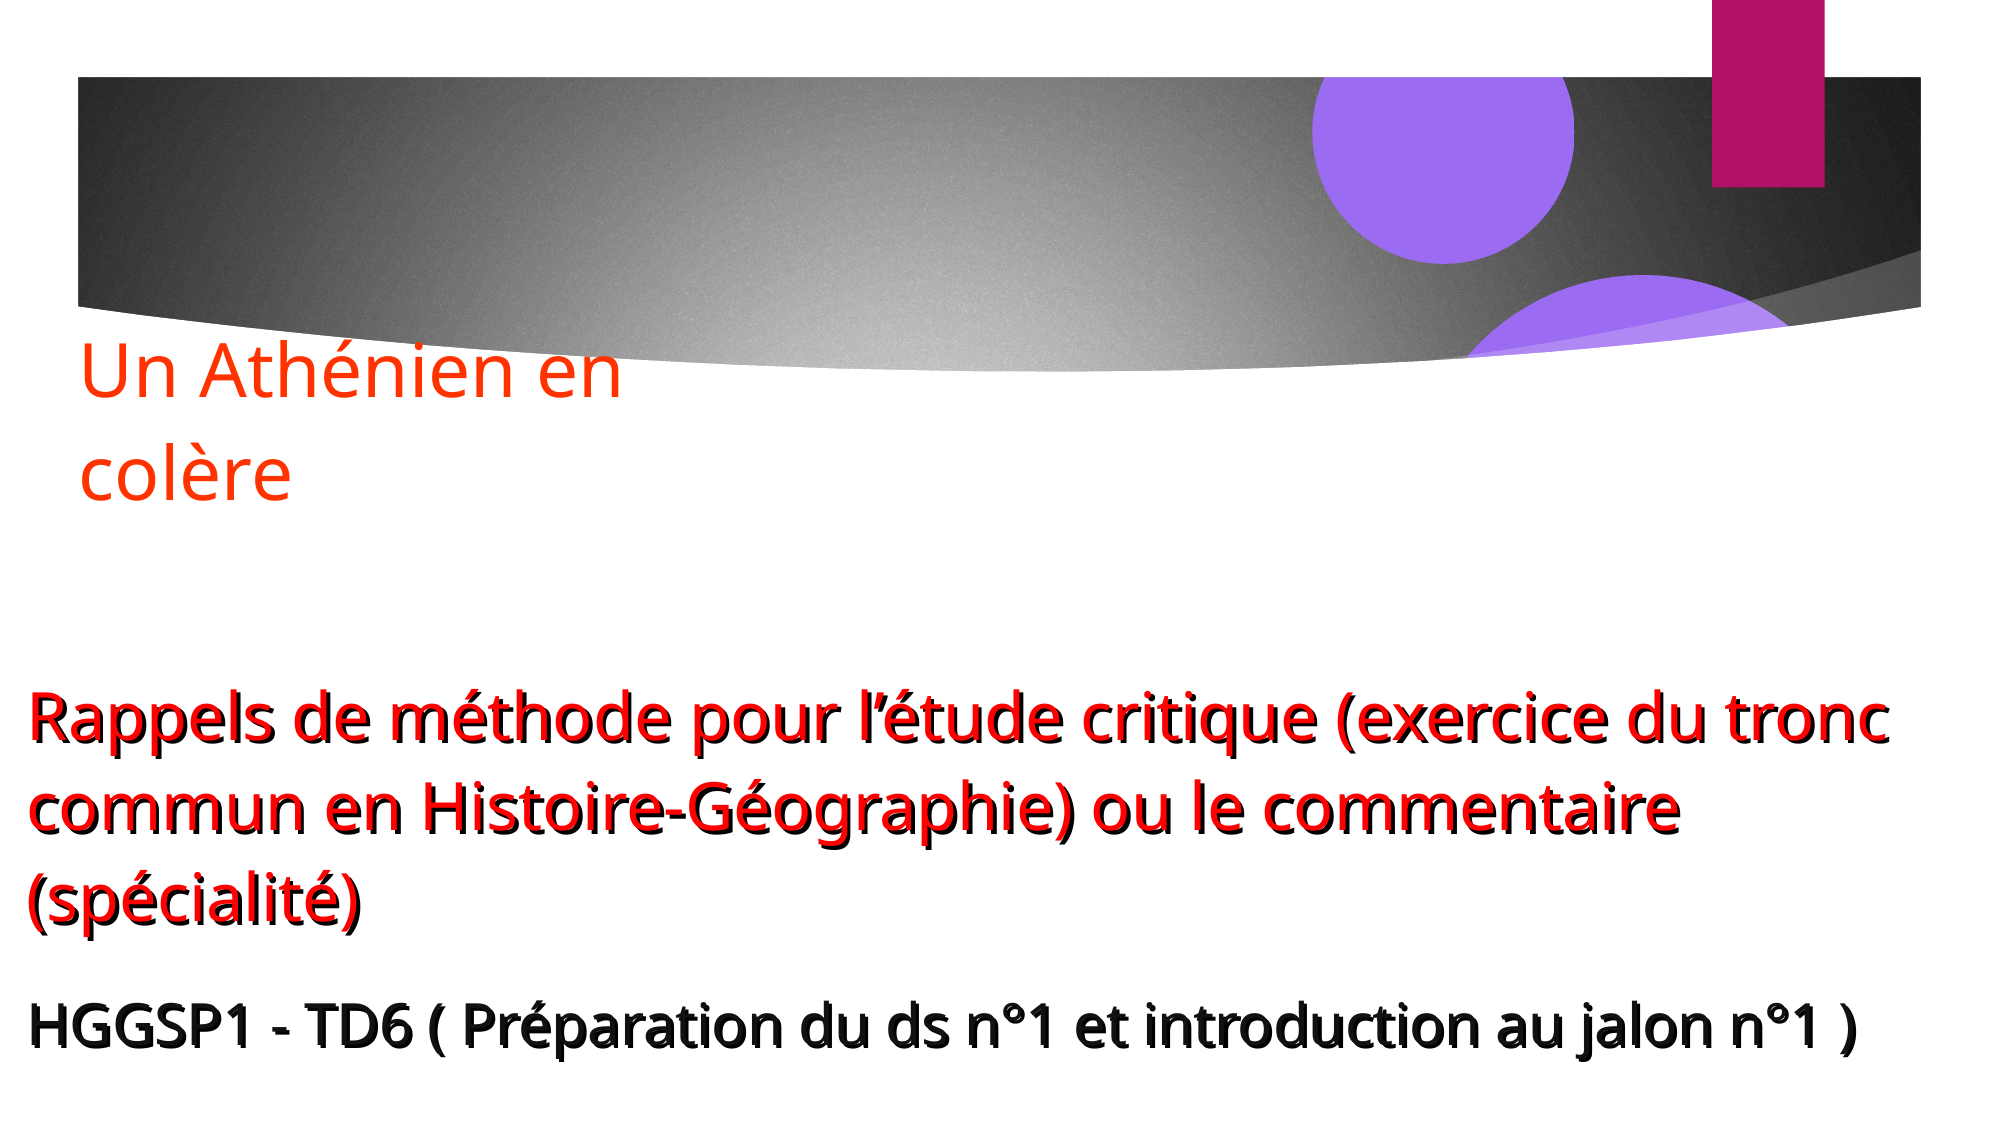

Un Athénien en colère
Rappels de méthode pour l’étude critique (exercice du tronc commun en Histoire-Géographie) ou le commentaire (spécialité)
HGGSP1 - TD6 ( Préparation du ds n°1 et introduction au jalon n°1 )